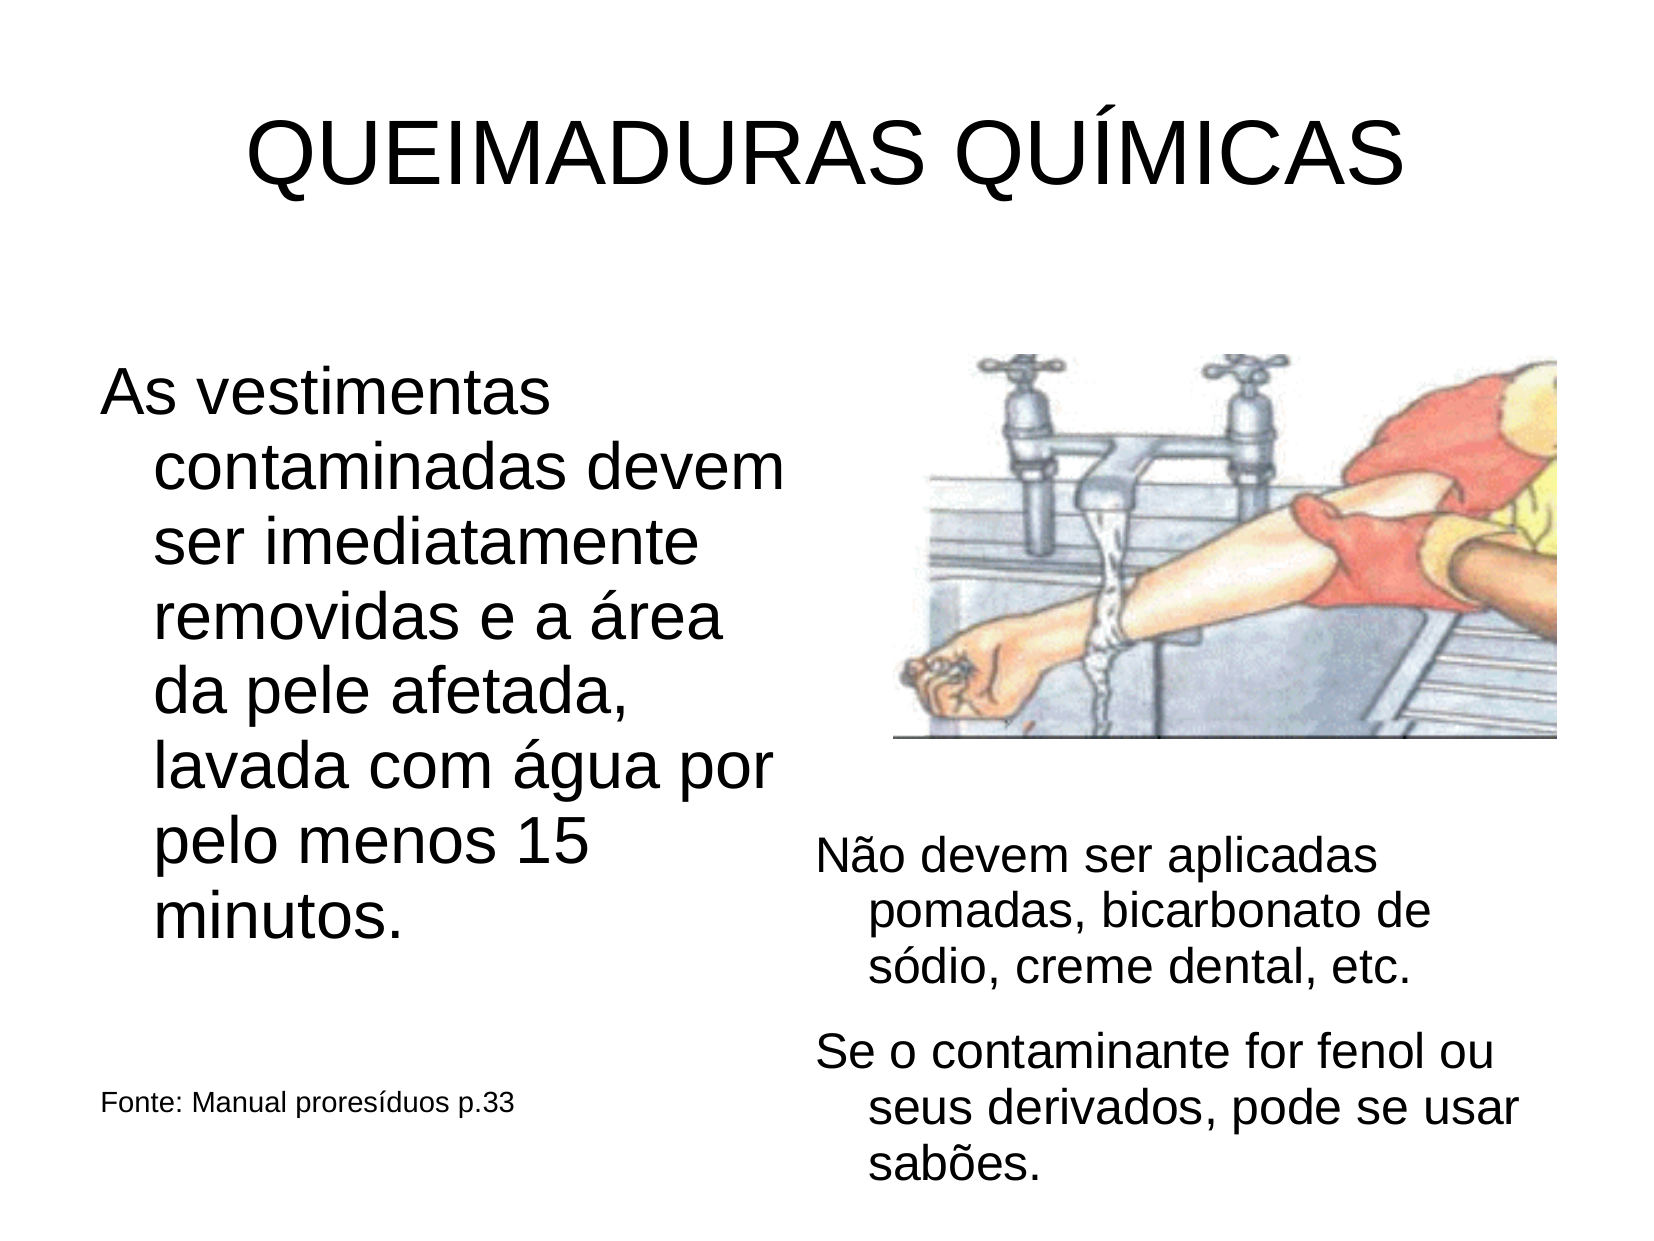

# QUEIMADURAS QUÍMICAS
As vestimentas contaminadas devem ser imediatamente removidas e a área da pele afetada, lavada com água por pelo menos 15 minutos.
Fonte: Manual proresíduos p.33
Não devem ser aplicadas pomadas, bicarbonato de sódio, creme dental, etc.
Se o contaminante for fenol ou seus derivados, pode se usar sabões.